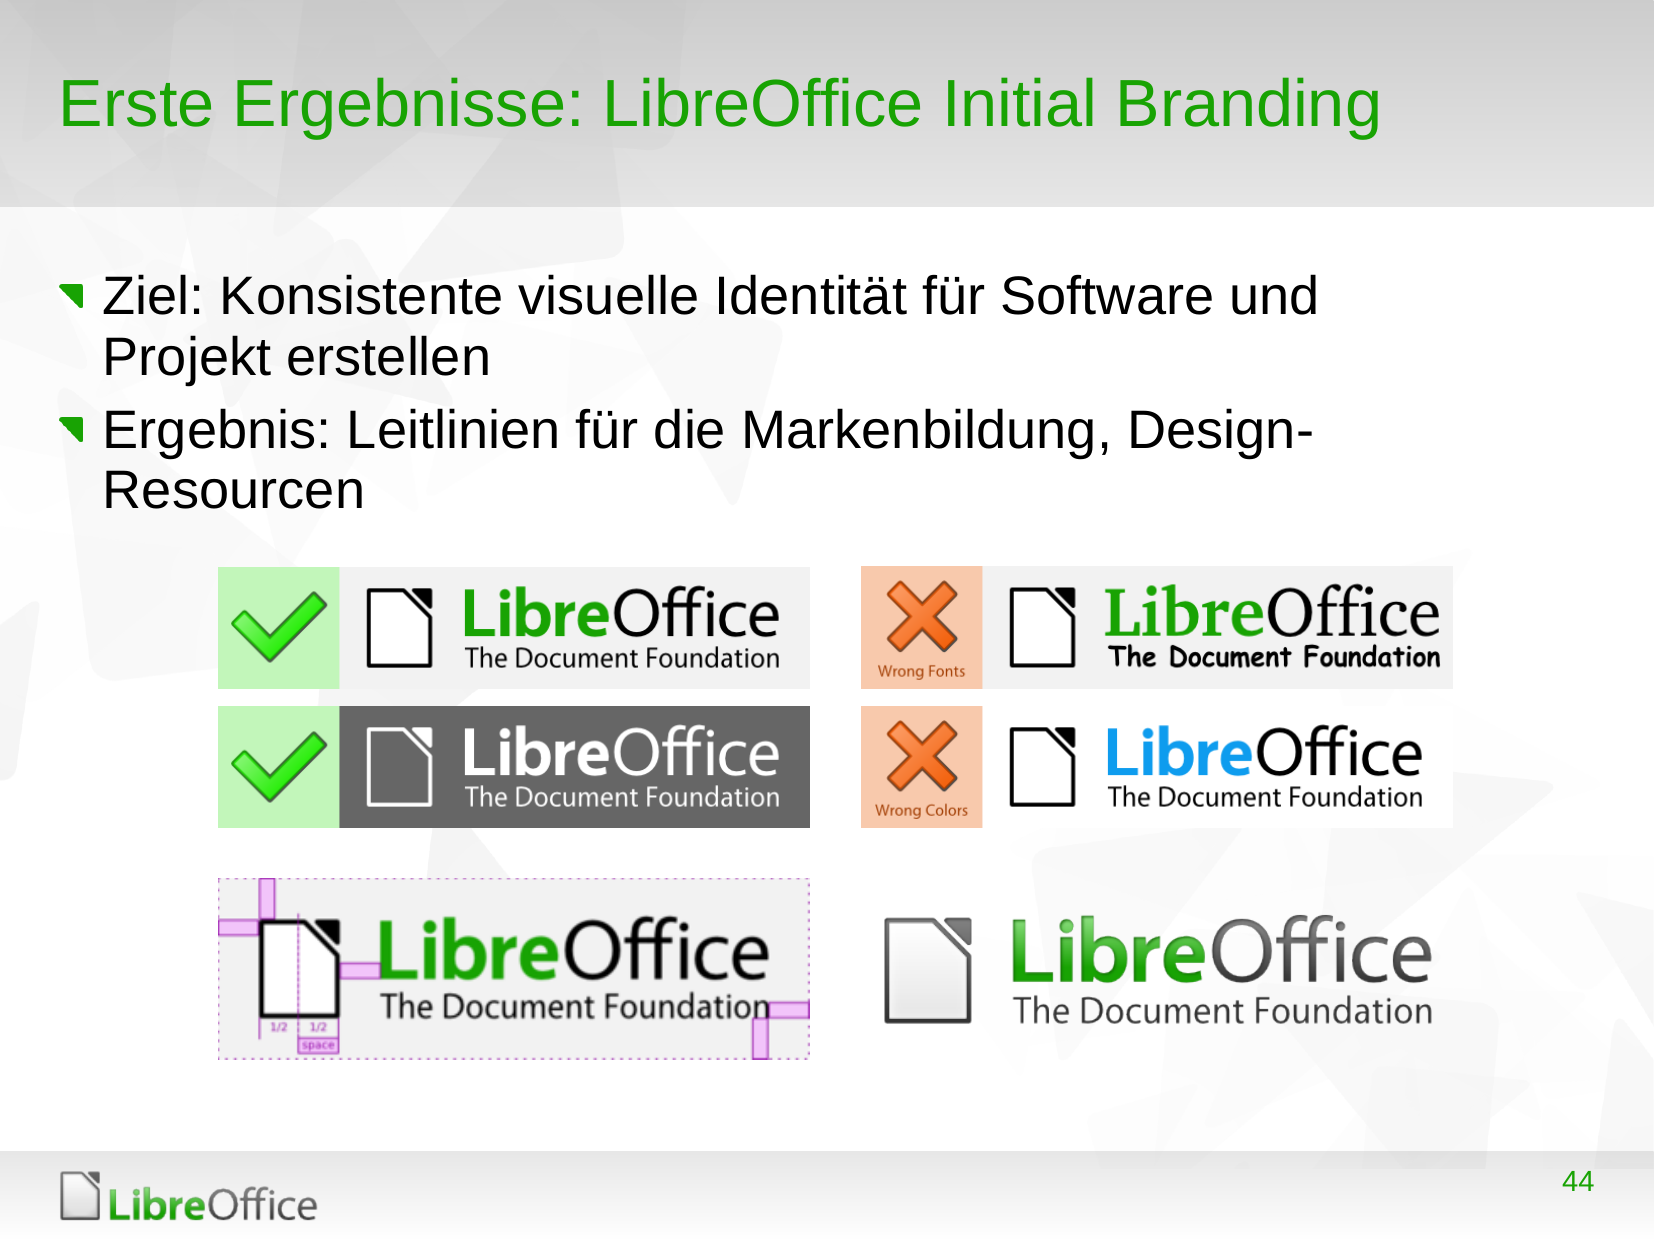

# Erste Ergebnisse: LibreOffice Initial Branding
Ziel: Konsistente visuelle Identität für Software und Projekt erstellen
Ergebnis: Leitlinien für die Markenbildung, Design-Resourcen
44